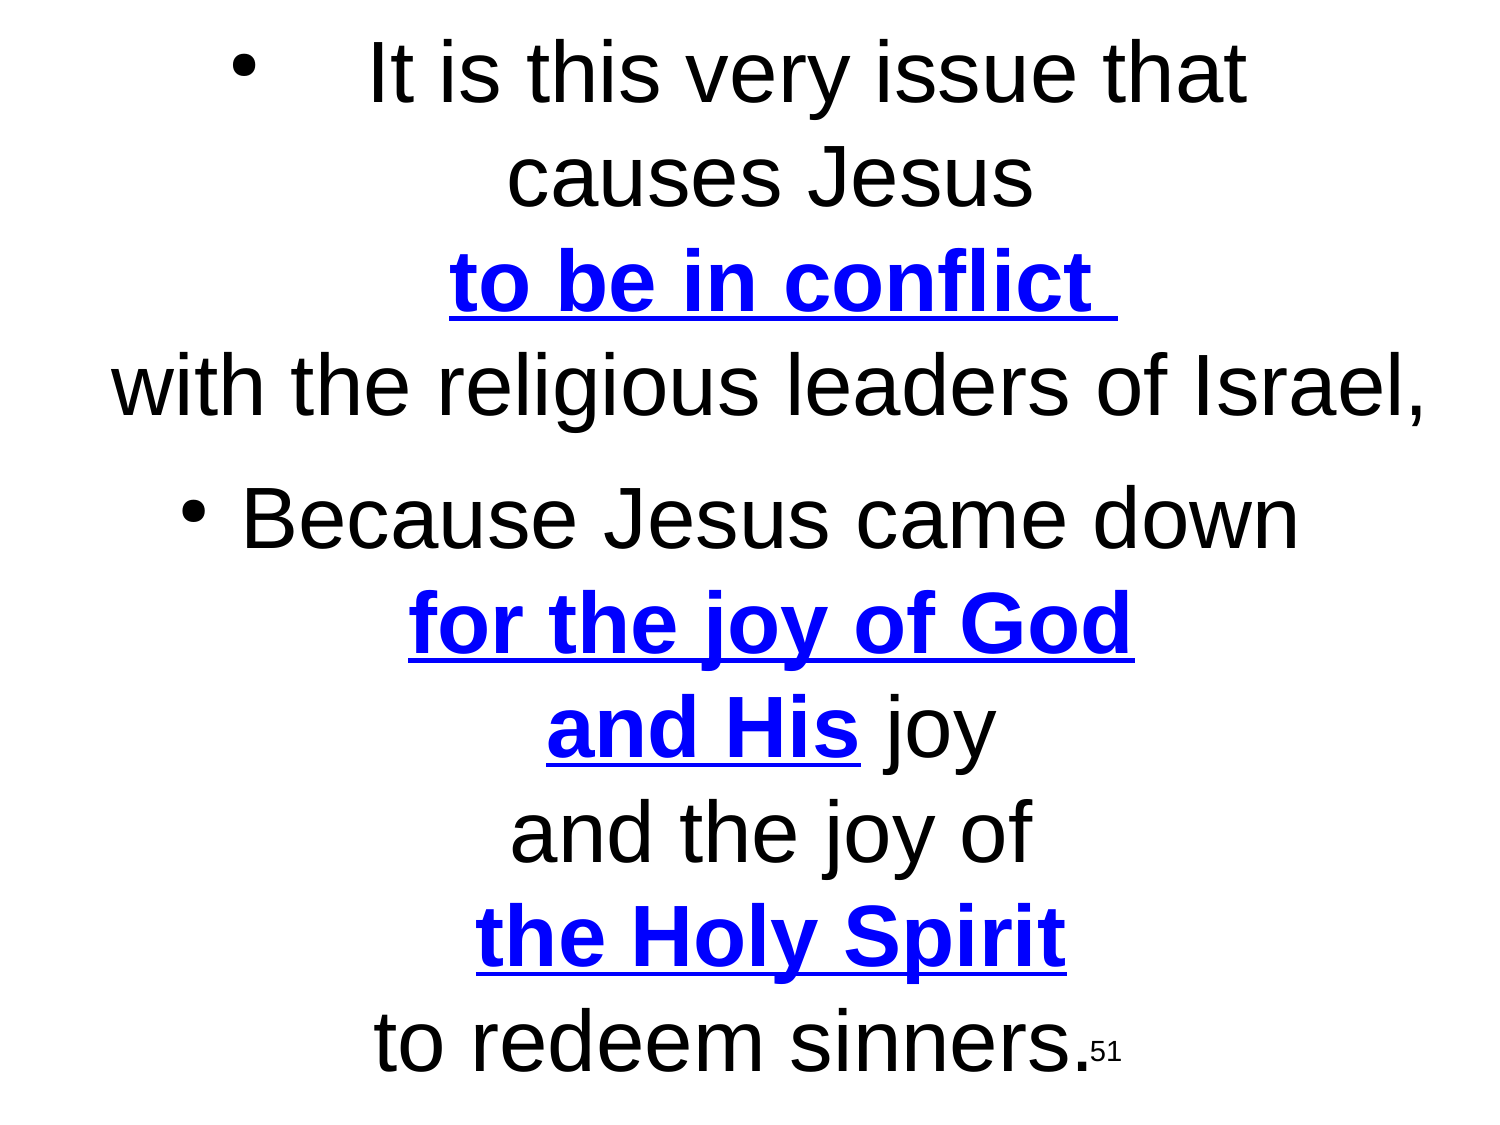

# It is this very issue that causes Jesus to be in conflict with the religious leaders of Israel,
Because Jesus came down
for the joy of God
and His joy
and the joy of
the Holy Spirit
to redeem sinners.
51